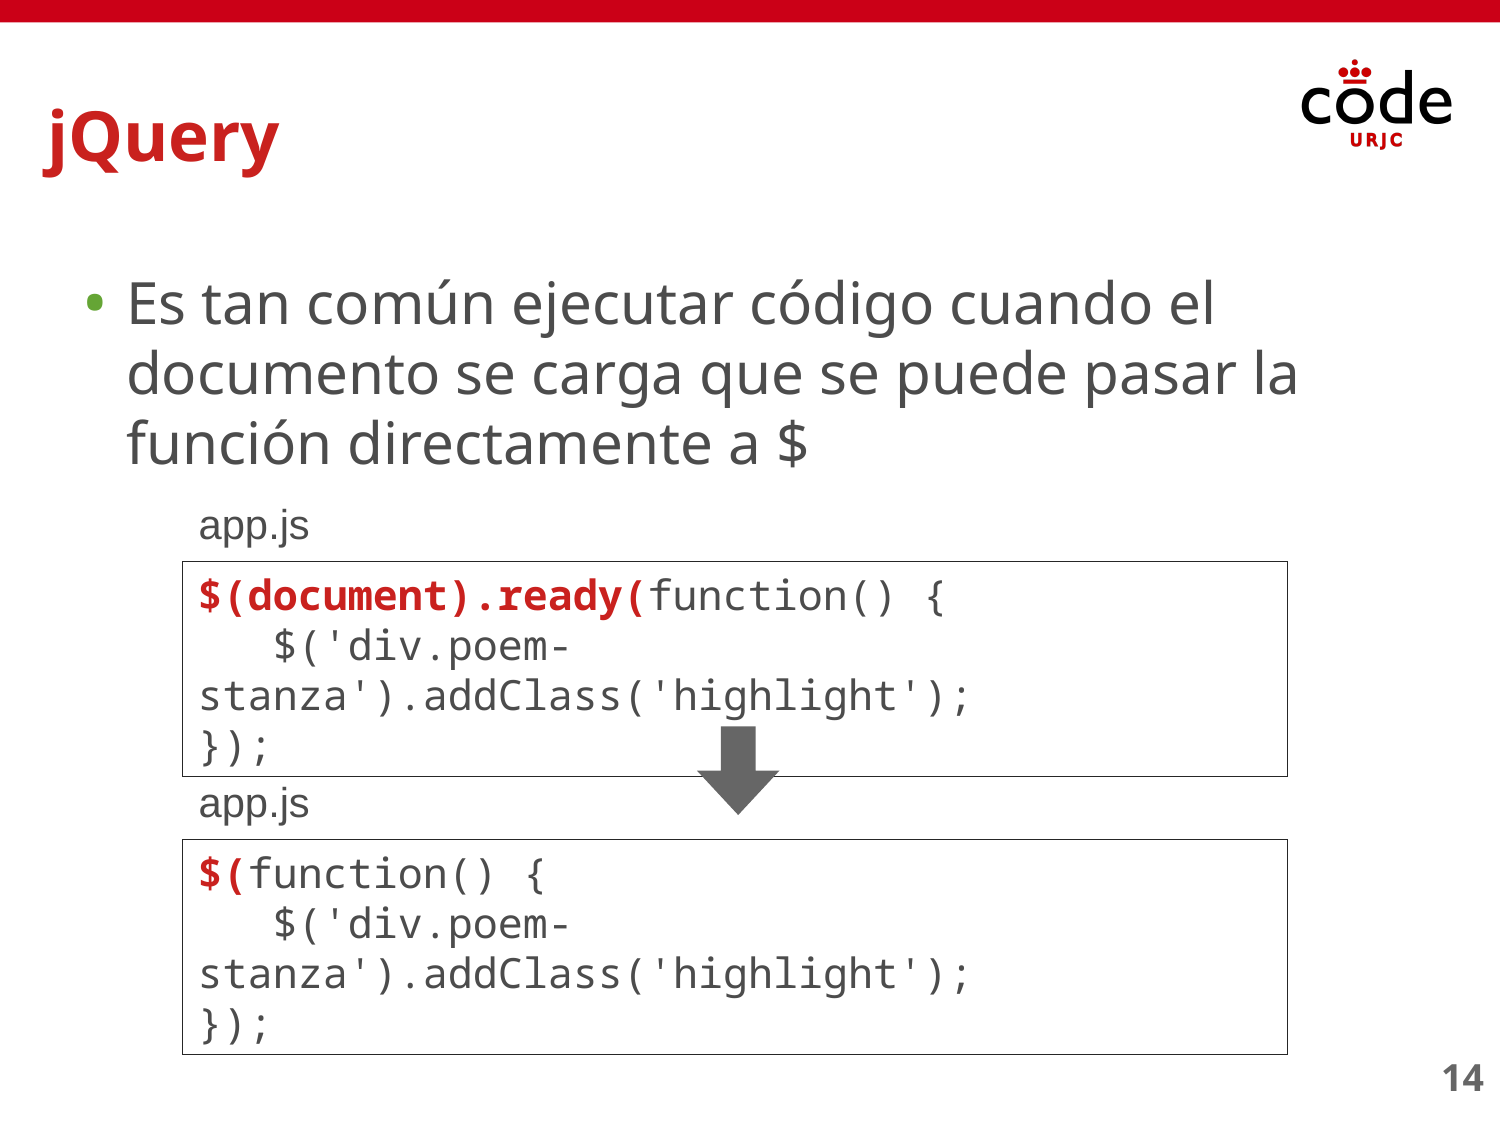

# jQuery
Es tan común ejecutar código cuando el documento se carga que se puede pasar la función directamente a $
app.js
$(document).ready(function() {
 $('div.poem-stanza').addClass('highlight');
});
app.js
$(function() {
 $('div.poem-stanza').addClass('highlight');
});